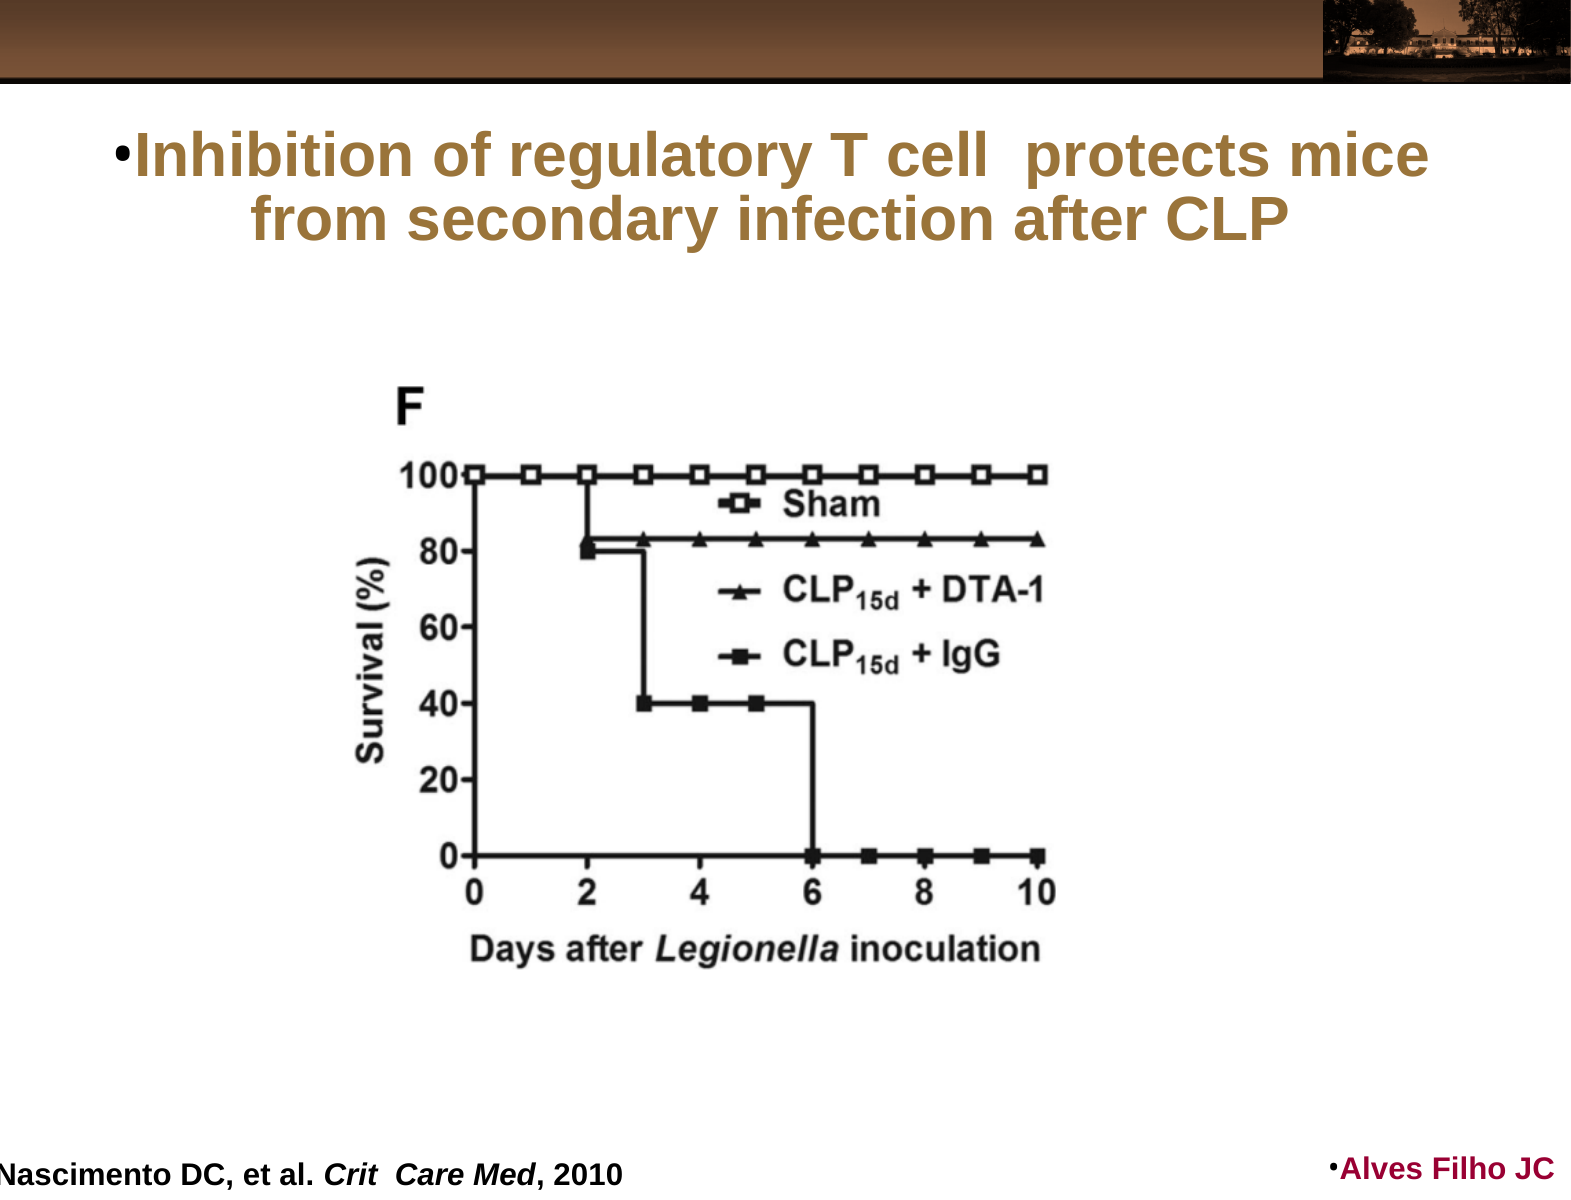

Inhibition of regulatory T cell protects mice from secondary infection after CLP
Alves Filho JC
Nascimento DC, et al. Crit Care Med, 2010